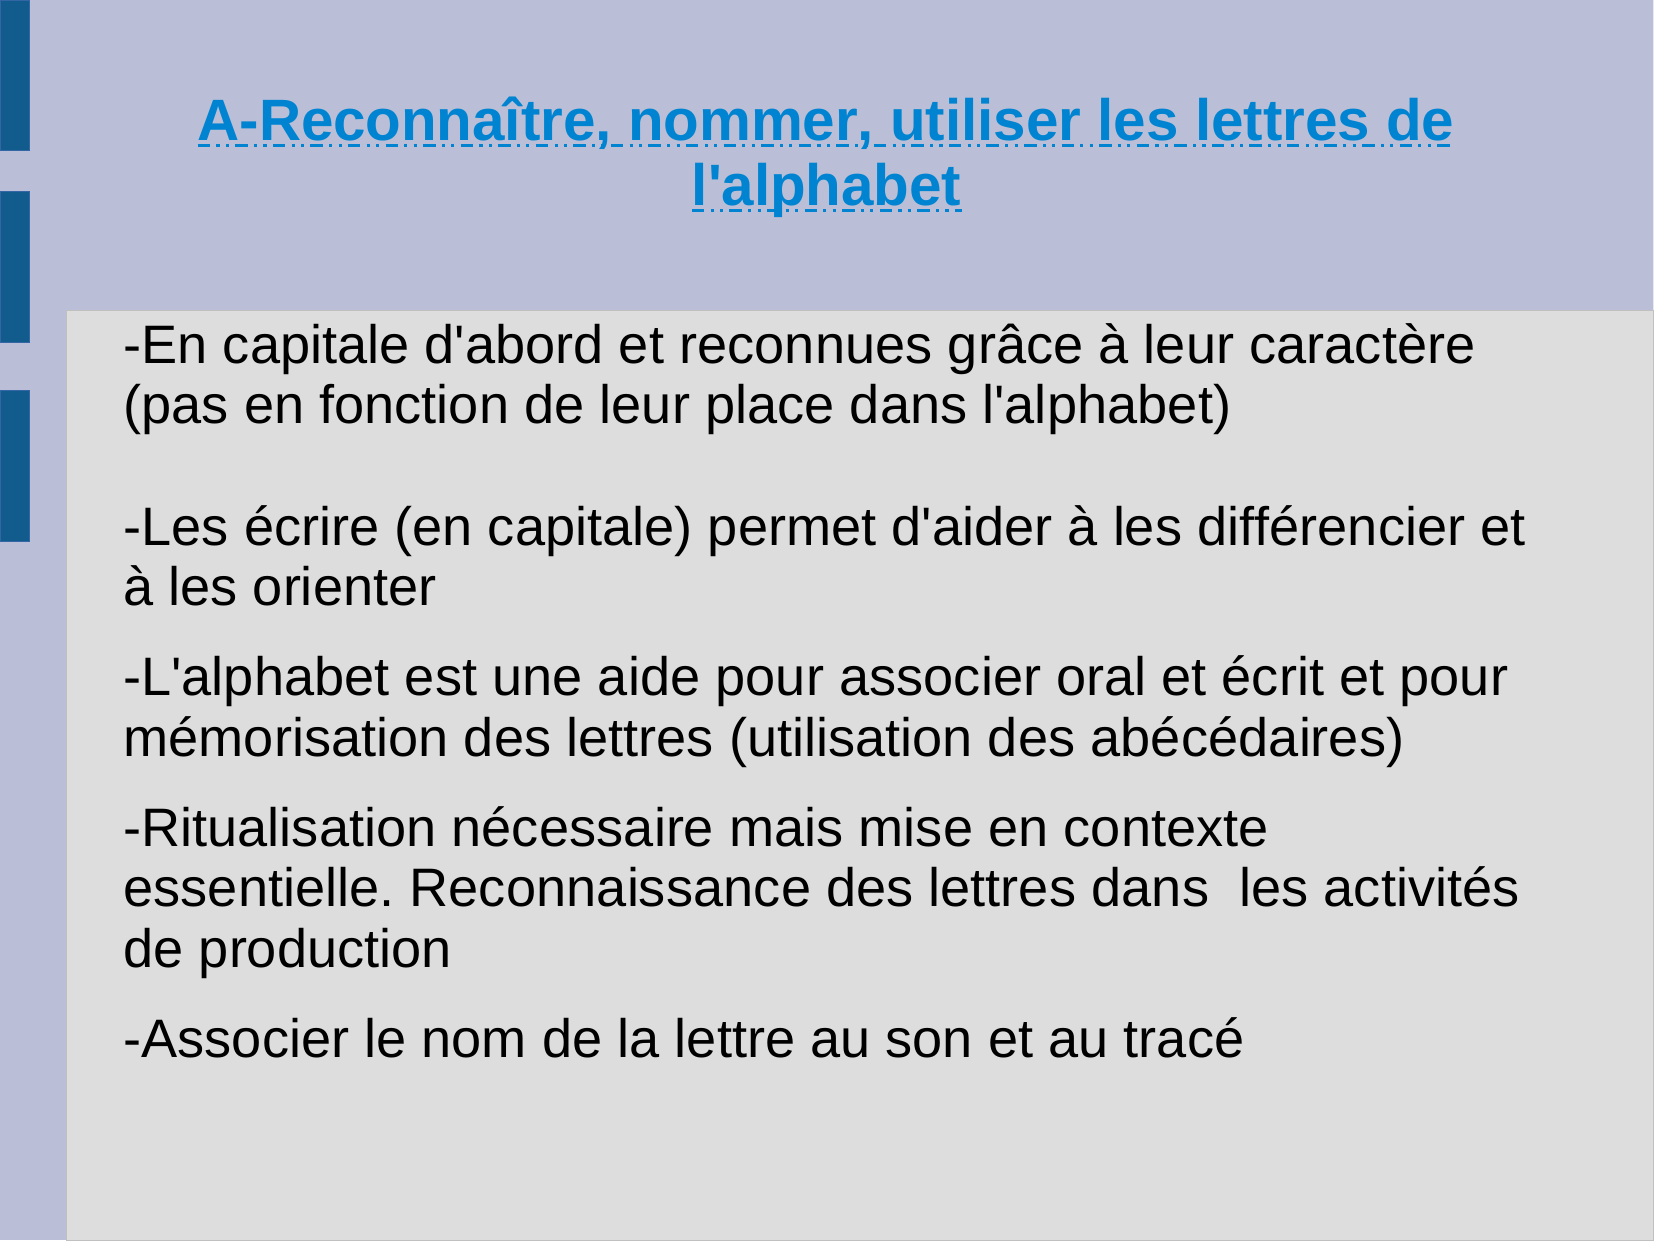

# A-Reconnaître, nommer, utiliser les lettres de l'alphabet
-En capitale d'abord et reconnues grâce à leur caractère (pas en fonction de leur place dans l'alphabet) -Les écrire (en capitale) permet d'aider à les différencier et à les orienter
-L'alphabet est une aide pour associer oral et écrit et pour mémorisation des lettres (utilisation des abécédaires)
-Ritualisation nécessaire mais mise en contexte essentielle. Reconnaissance des lettres dans les activités de production
-Associer le nom de la lettre au son et au tracé